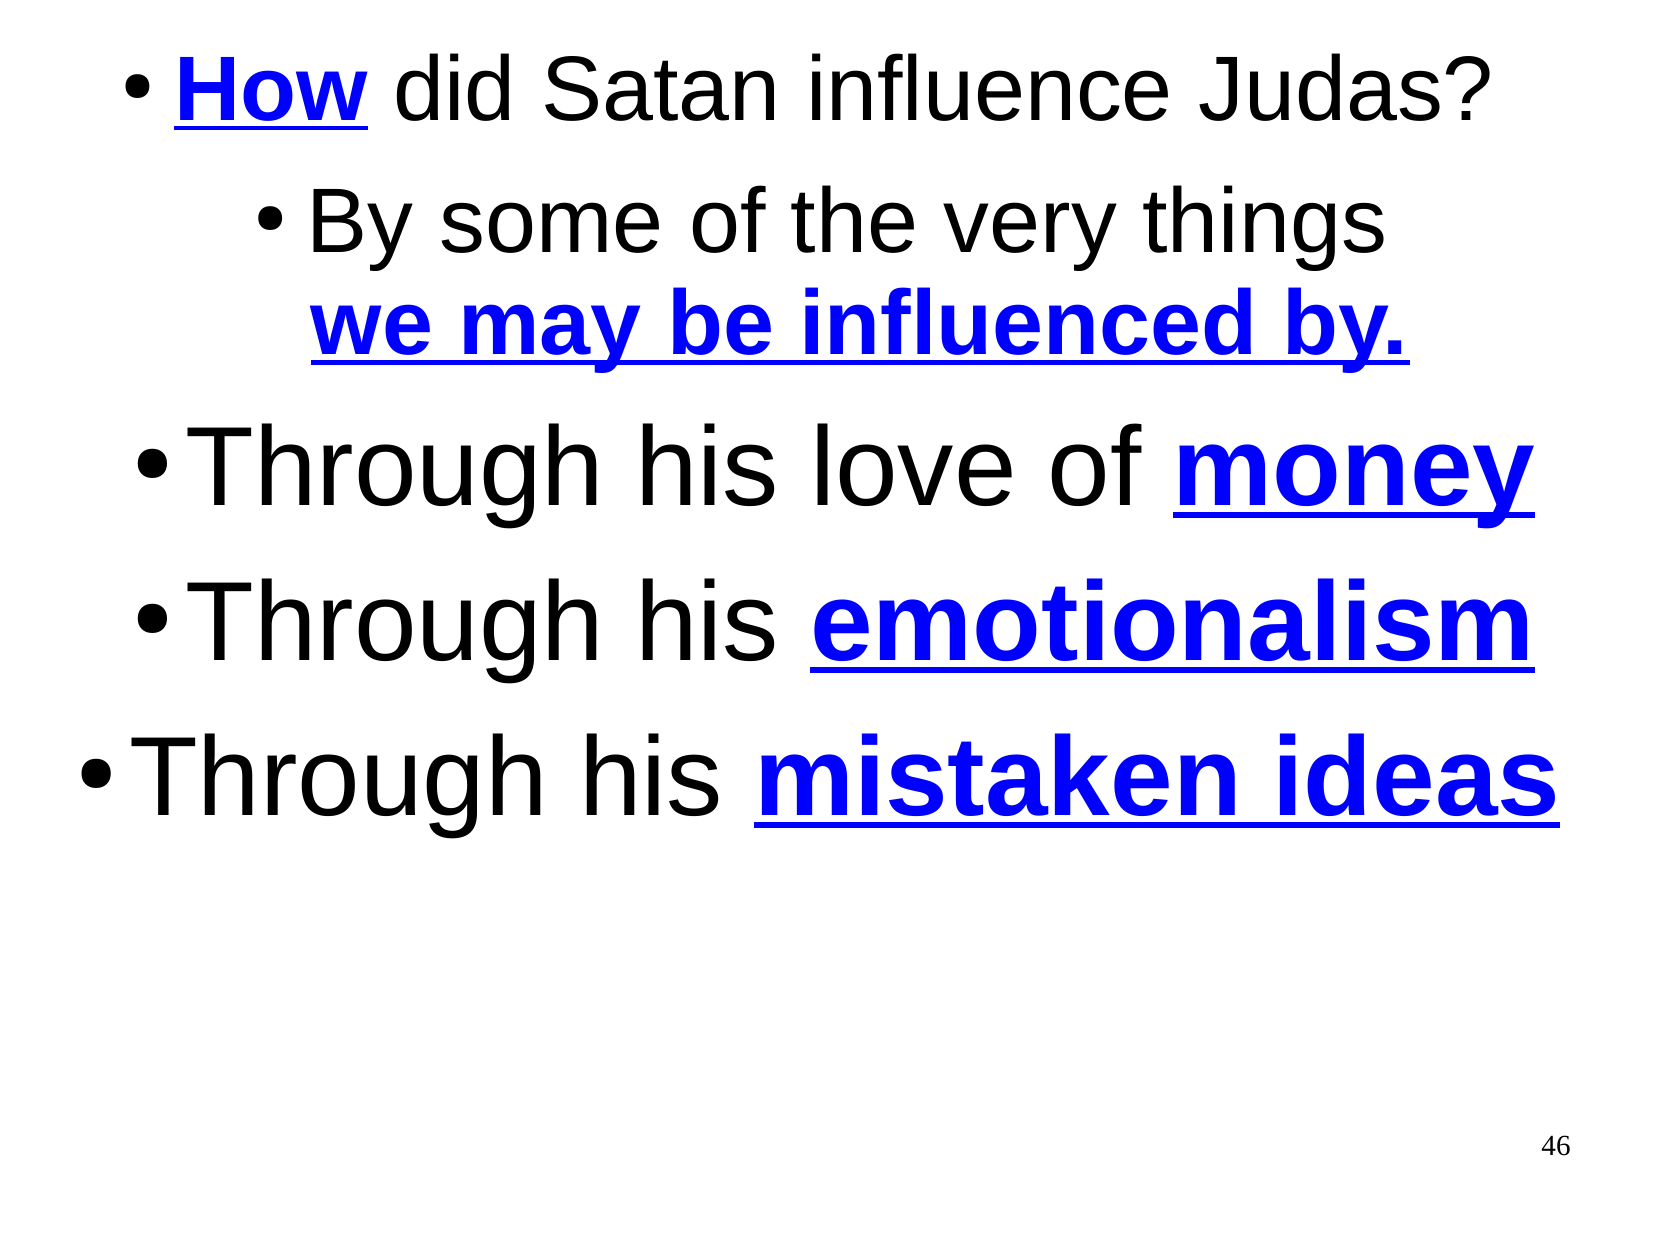

# How did Satan influence Judas?
By some of the very things
we may be influenced by.
Through his love of money
Through his emotionalism
Through his mistaken ideas
46